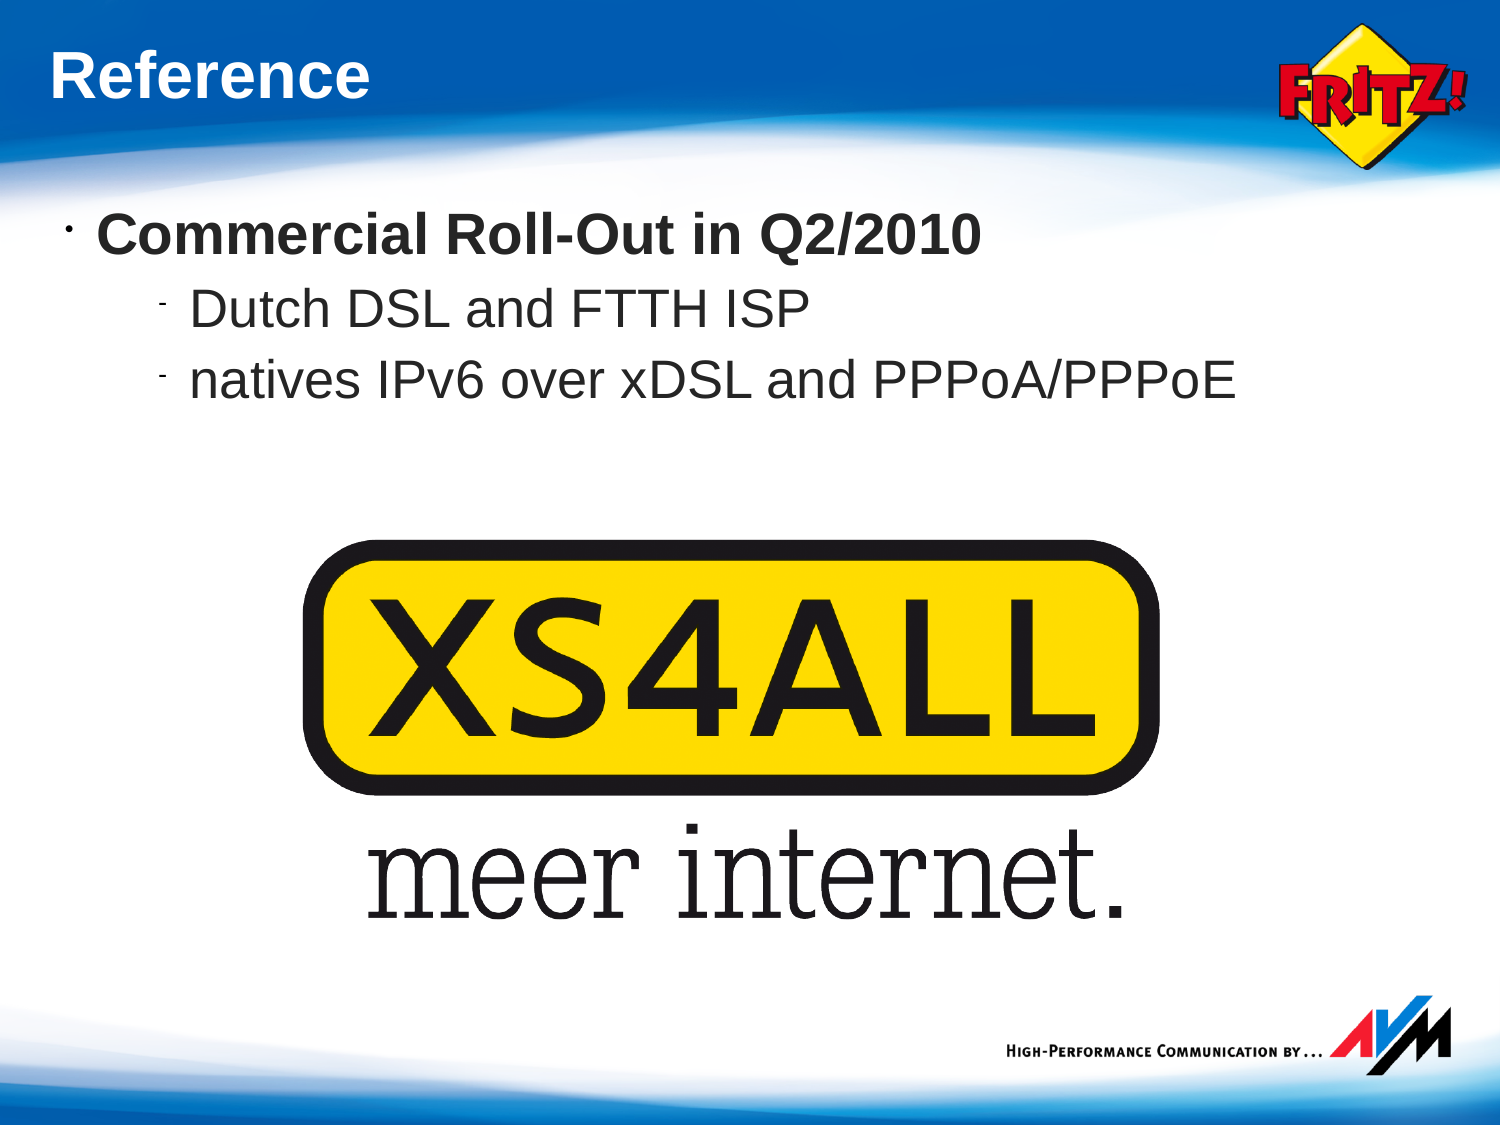

# Reference
Commercial Roll-Out in Q2/2010
Dutch DSL and FTTH ISP
natives IPv6 over xDSL and PPPoA/PPPoE